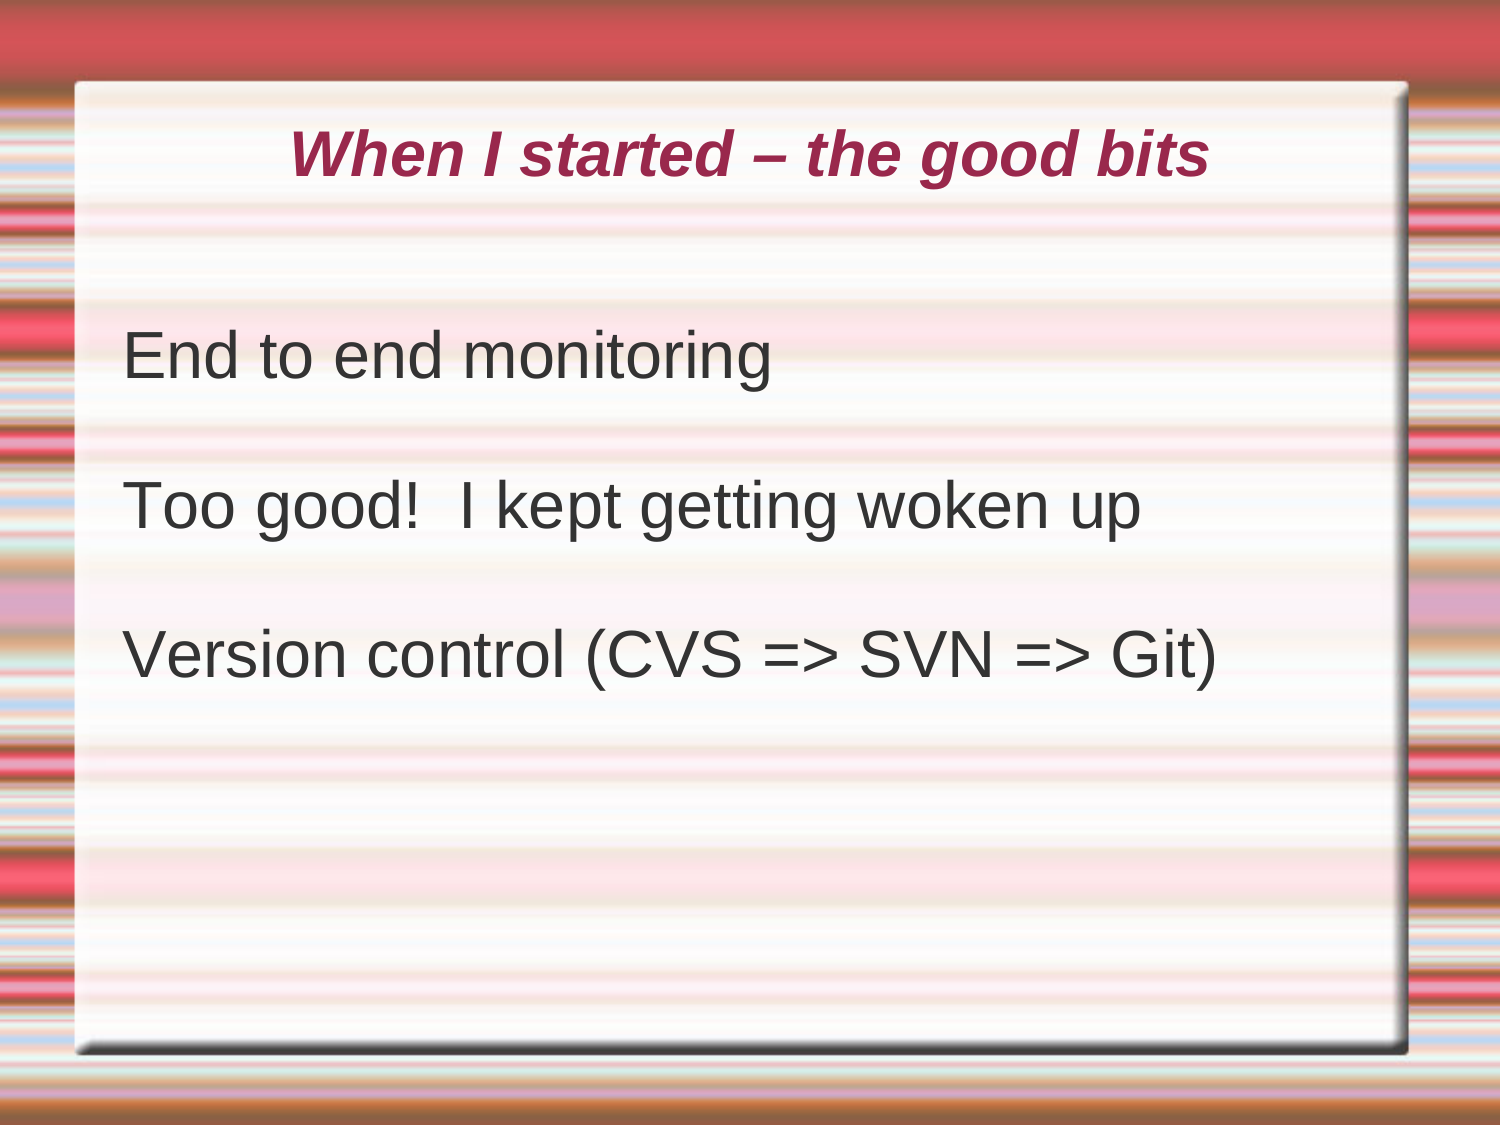

# When I started – the good bits
End to end monitoring
Too good! I kept getting woken up
Version control (CVS => SVN => Git)